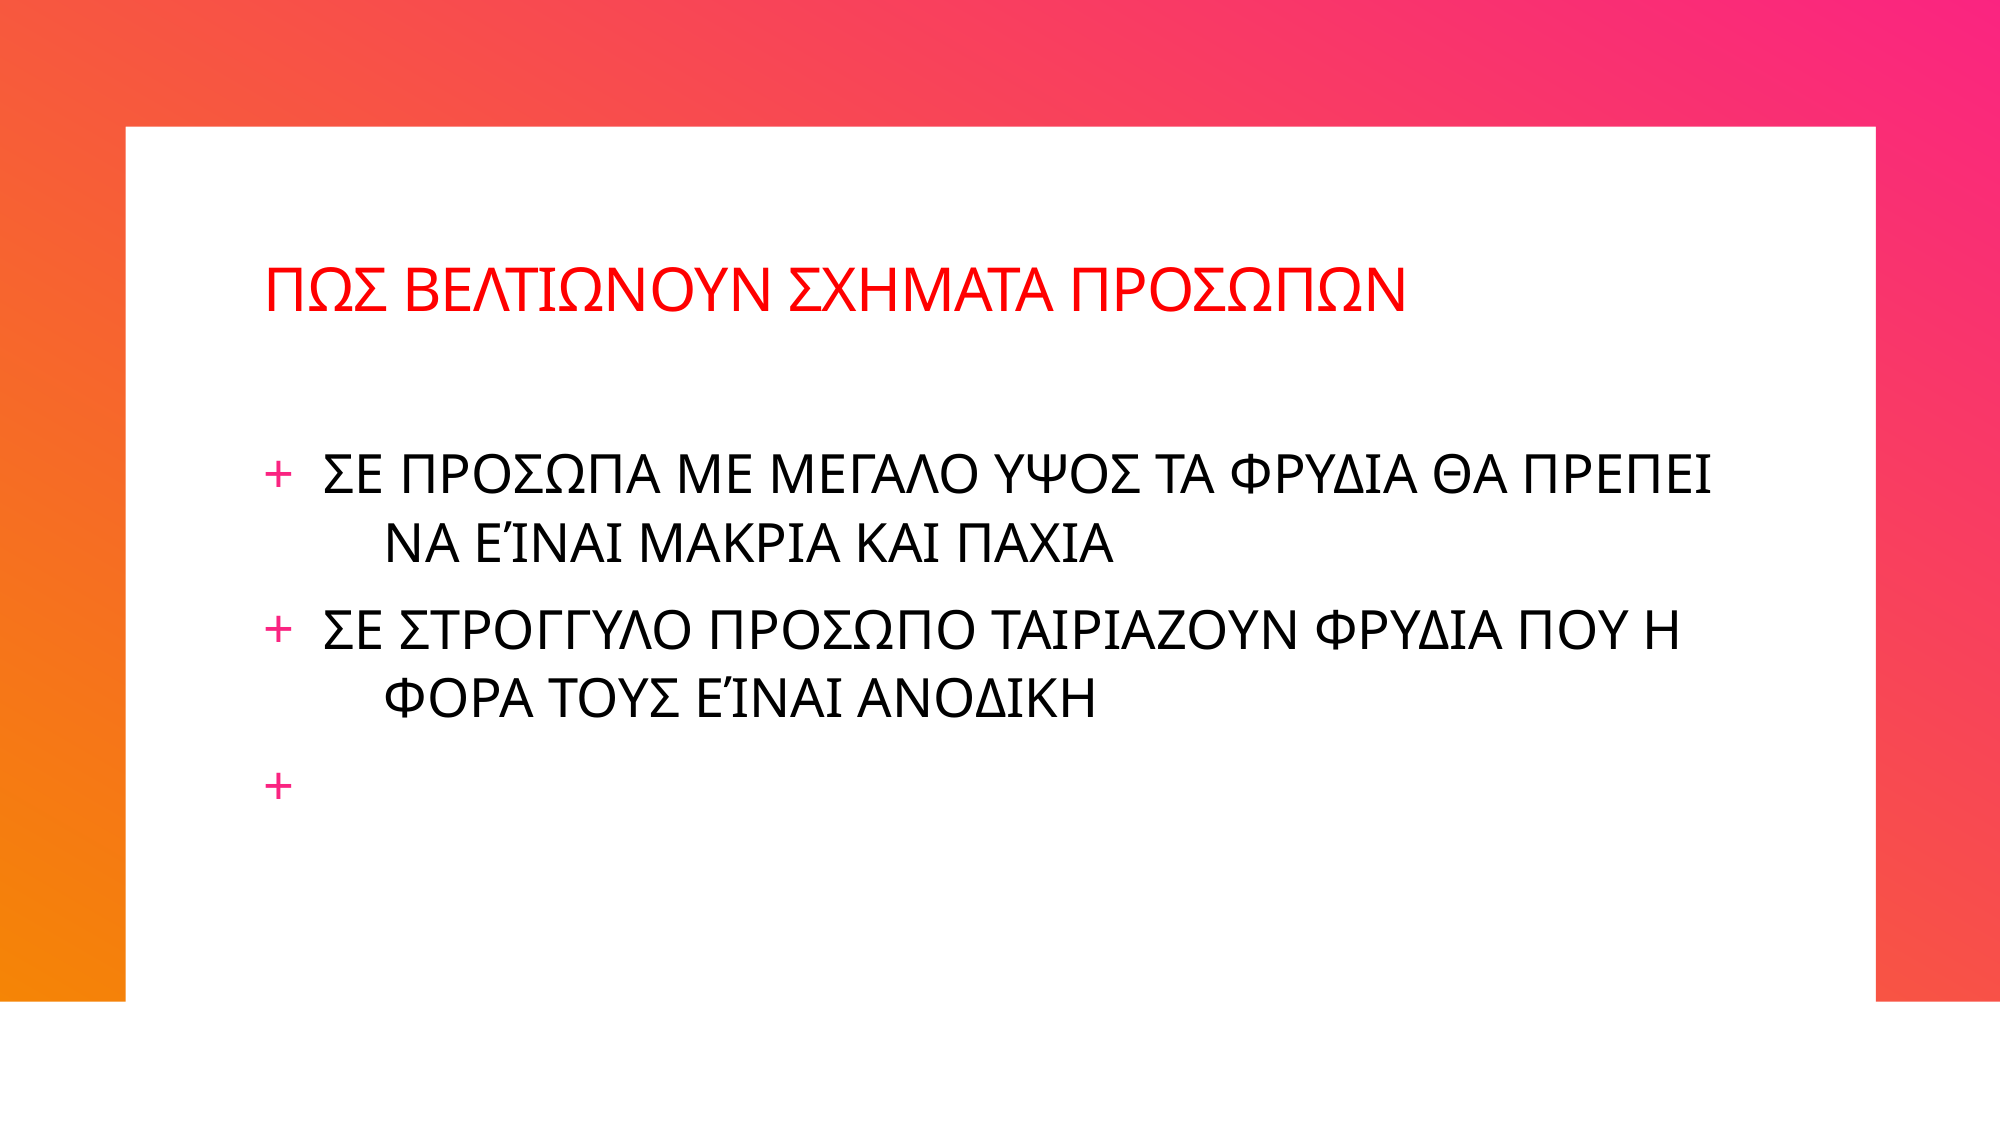

# ΠΩΣ ΒΕΛΤΙΩΝΟΥΝ ΣΧΗΜΑΤΑ ΠΡΟΣΩΠΩΝ
ΣΕ ΠΡΟΣΩΠΑ ΜΕ ΜΕΓΑΛΟ ΥΨΟΣ ΤΑ ΦΡΥΔΙΑ ΘΑ ΠΡΕΠΕΙ ΝΑ ΕΊΝΑΙ ΜΑΚΡΙΑ ΚΑΙ ΠΑΧΙΑ
ΣΕ ΣΤΡΟΓΓΥΛΟ ΠΡΟΣΩΠΟ ΤΑΙΡΙΑΖΟΥΝ ΦΡΥΔΙΑ ΠΟΥ Η ΦΟΡΑ ΤΟΥΣ ΕΊΝΑΙ ΑΝΟΔΙΚΗ